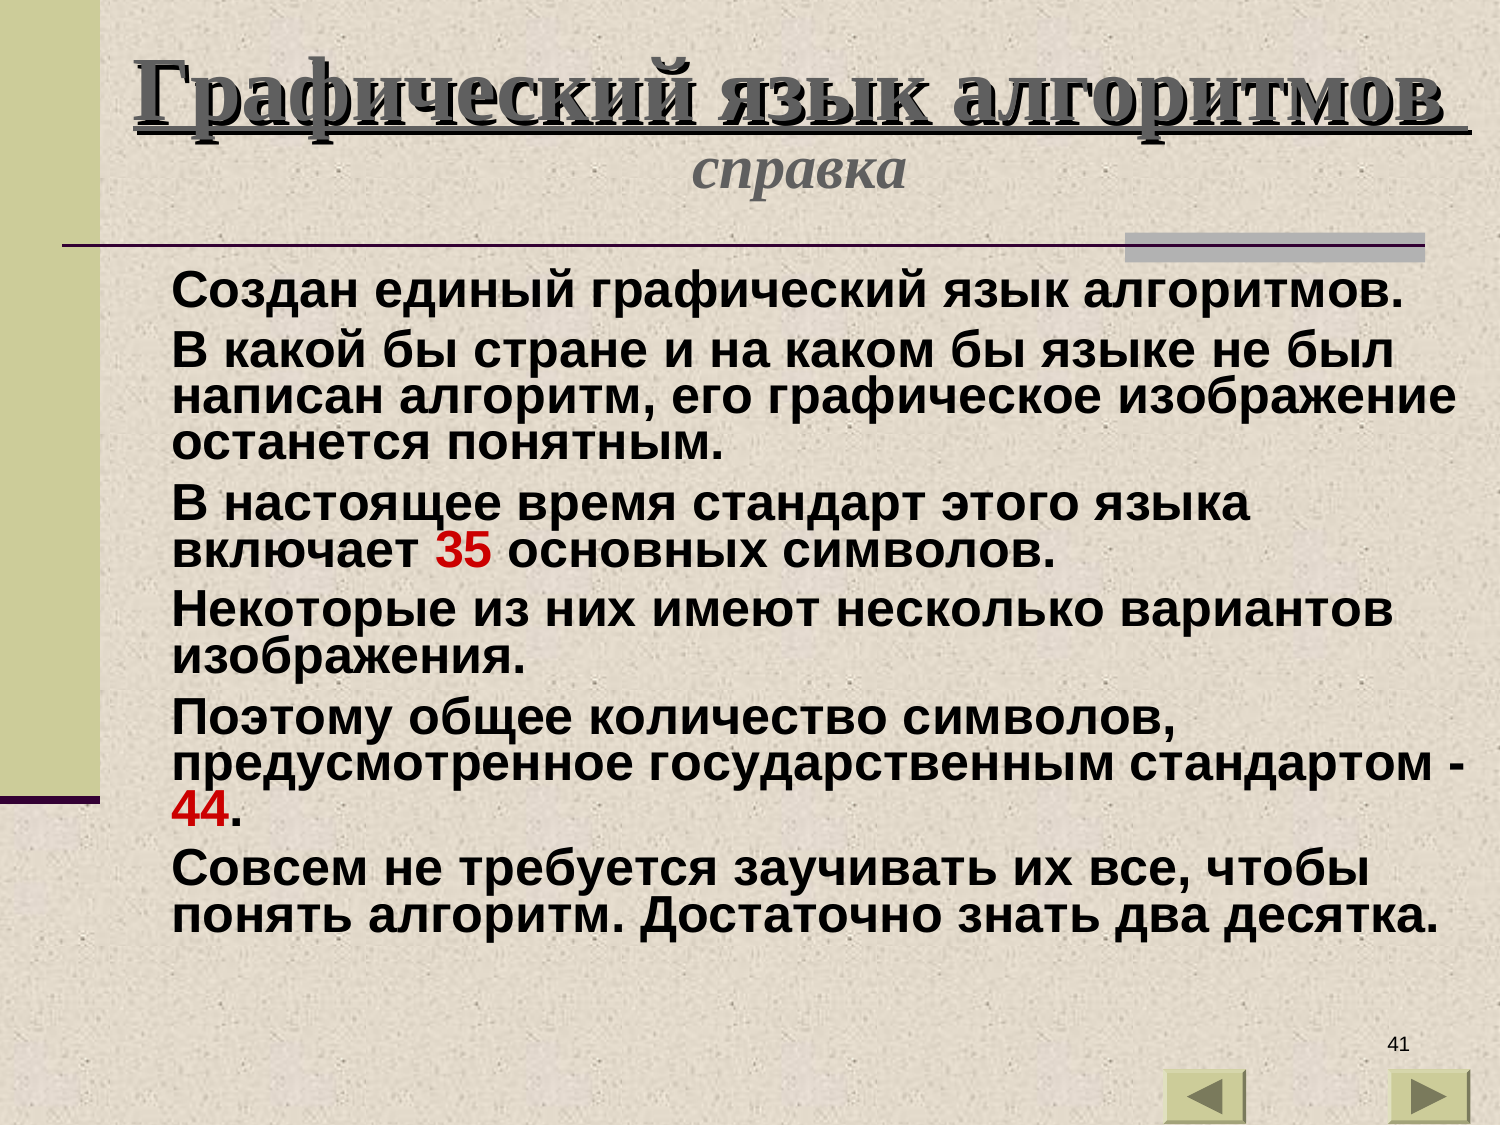

# Графический язык алгоритмов справка
	Создан единый графический язык алгоритмов.
	В какой бы стране и на каком бы языке не был написан алгоритм, его графическое изображение останется понятным.
	В настоящее время стандарт этого языка включает 35 основных символов.
	Некоторые из них имеют несколько вариантов изображения.
	Поэтому общее количество символов, предусмотренное государственным стандартом - 44.
	Совсем не требуется заучивать их все, чтобы понять алгоритм. Достаточно знать два десятка.
41